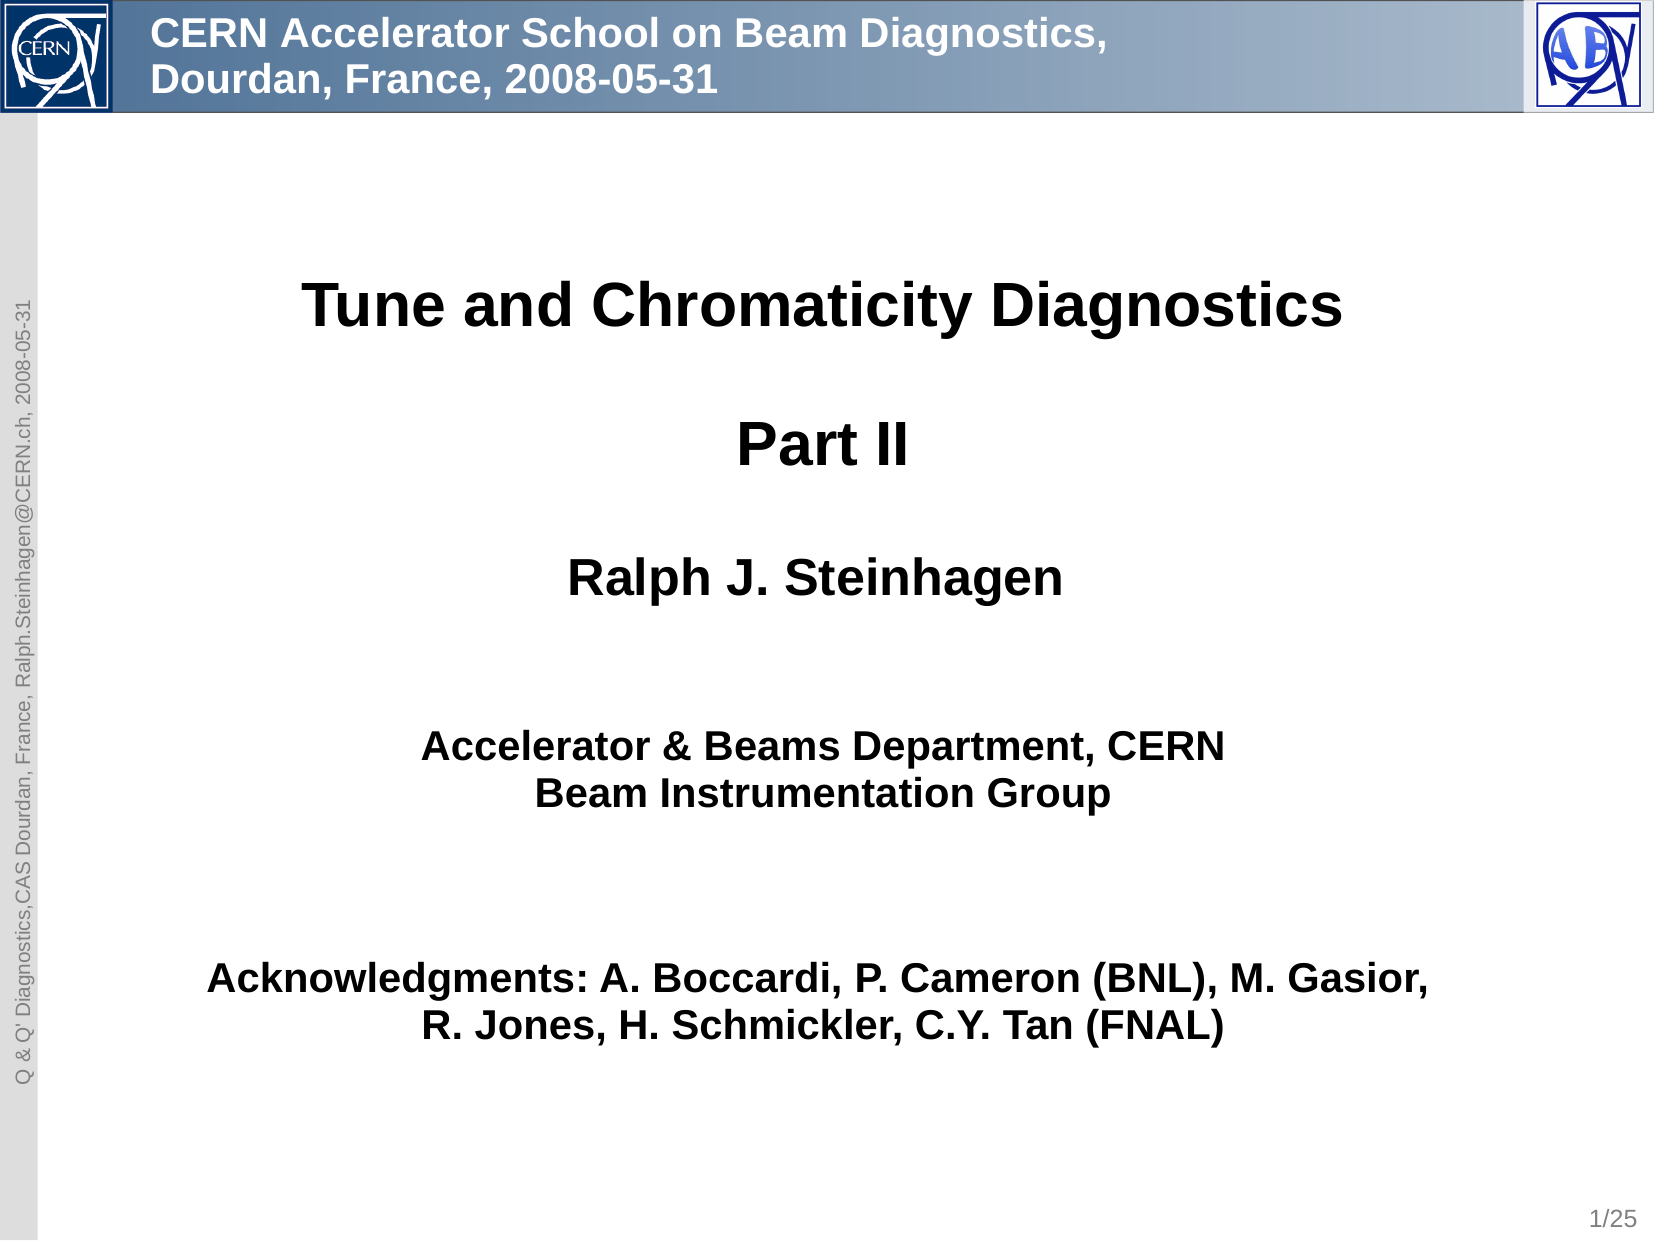

# CERN Accelerator School on Beam Diagnostics, Dourdan, France, 2008-05-31
Tune and Chromaticity Diagnostics
Part II
Ralph J. Steinhagen
Accelerator & Beams Department, CERN
Beam Instrumentation Group
Acknowledgments: A. Boccardi, P. Cameron (BNL), M. Gasior,
R. Jones, H. Schmickler, C.Y. Tan (FNAL)